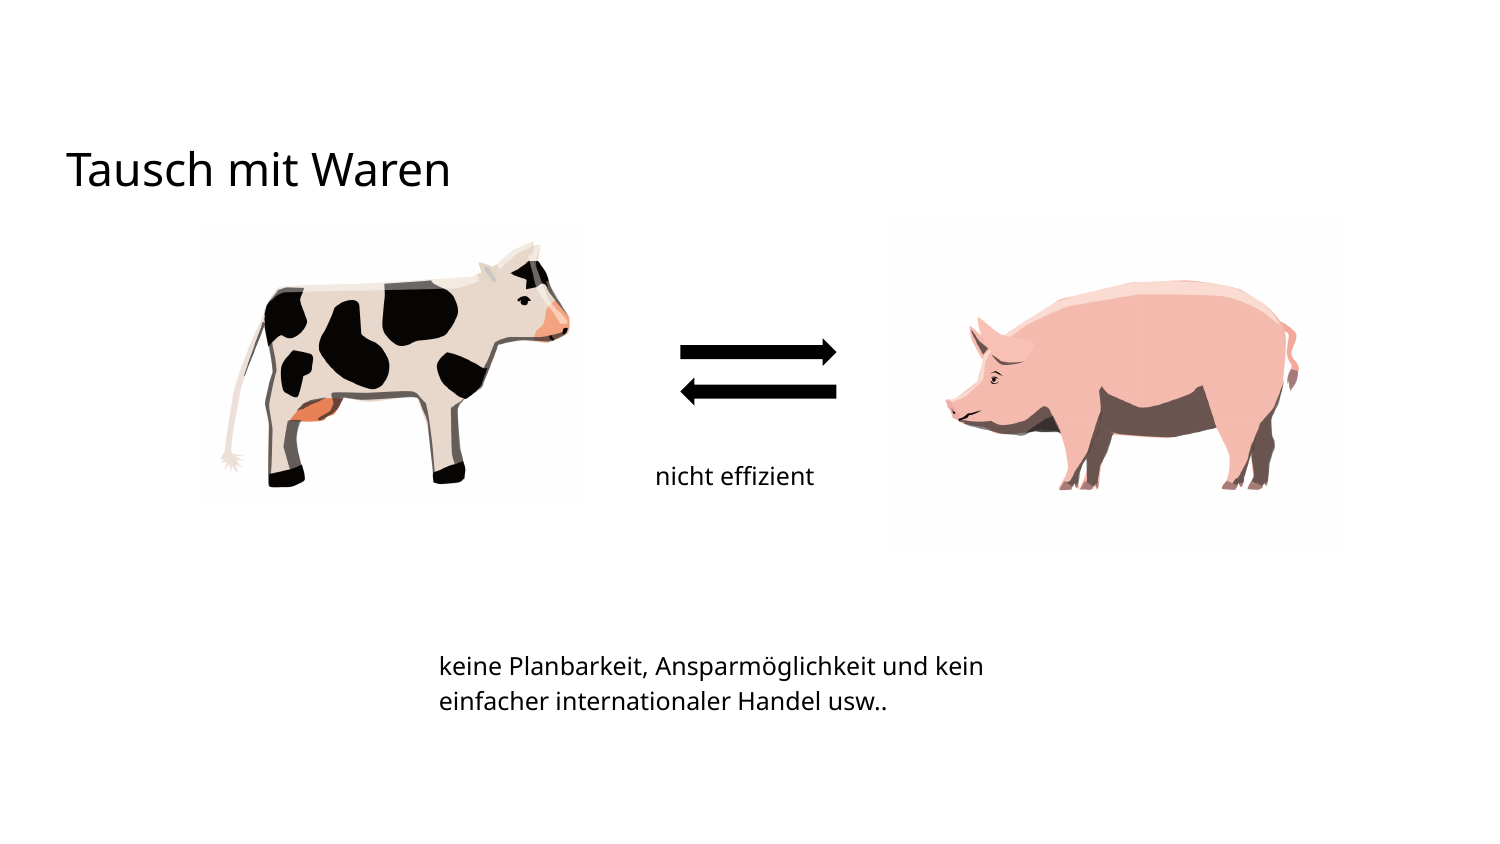

# Tausch mit Waren
nicht effizient
keine Planbarkeit, Ansparmöglichkeit und kein einfacher internationaler Handel usw..